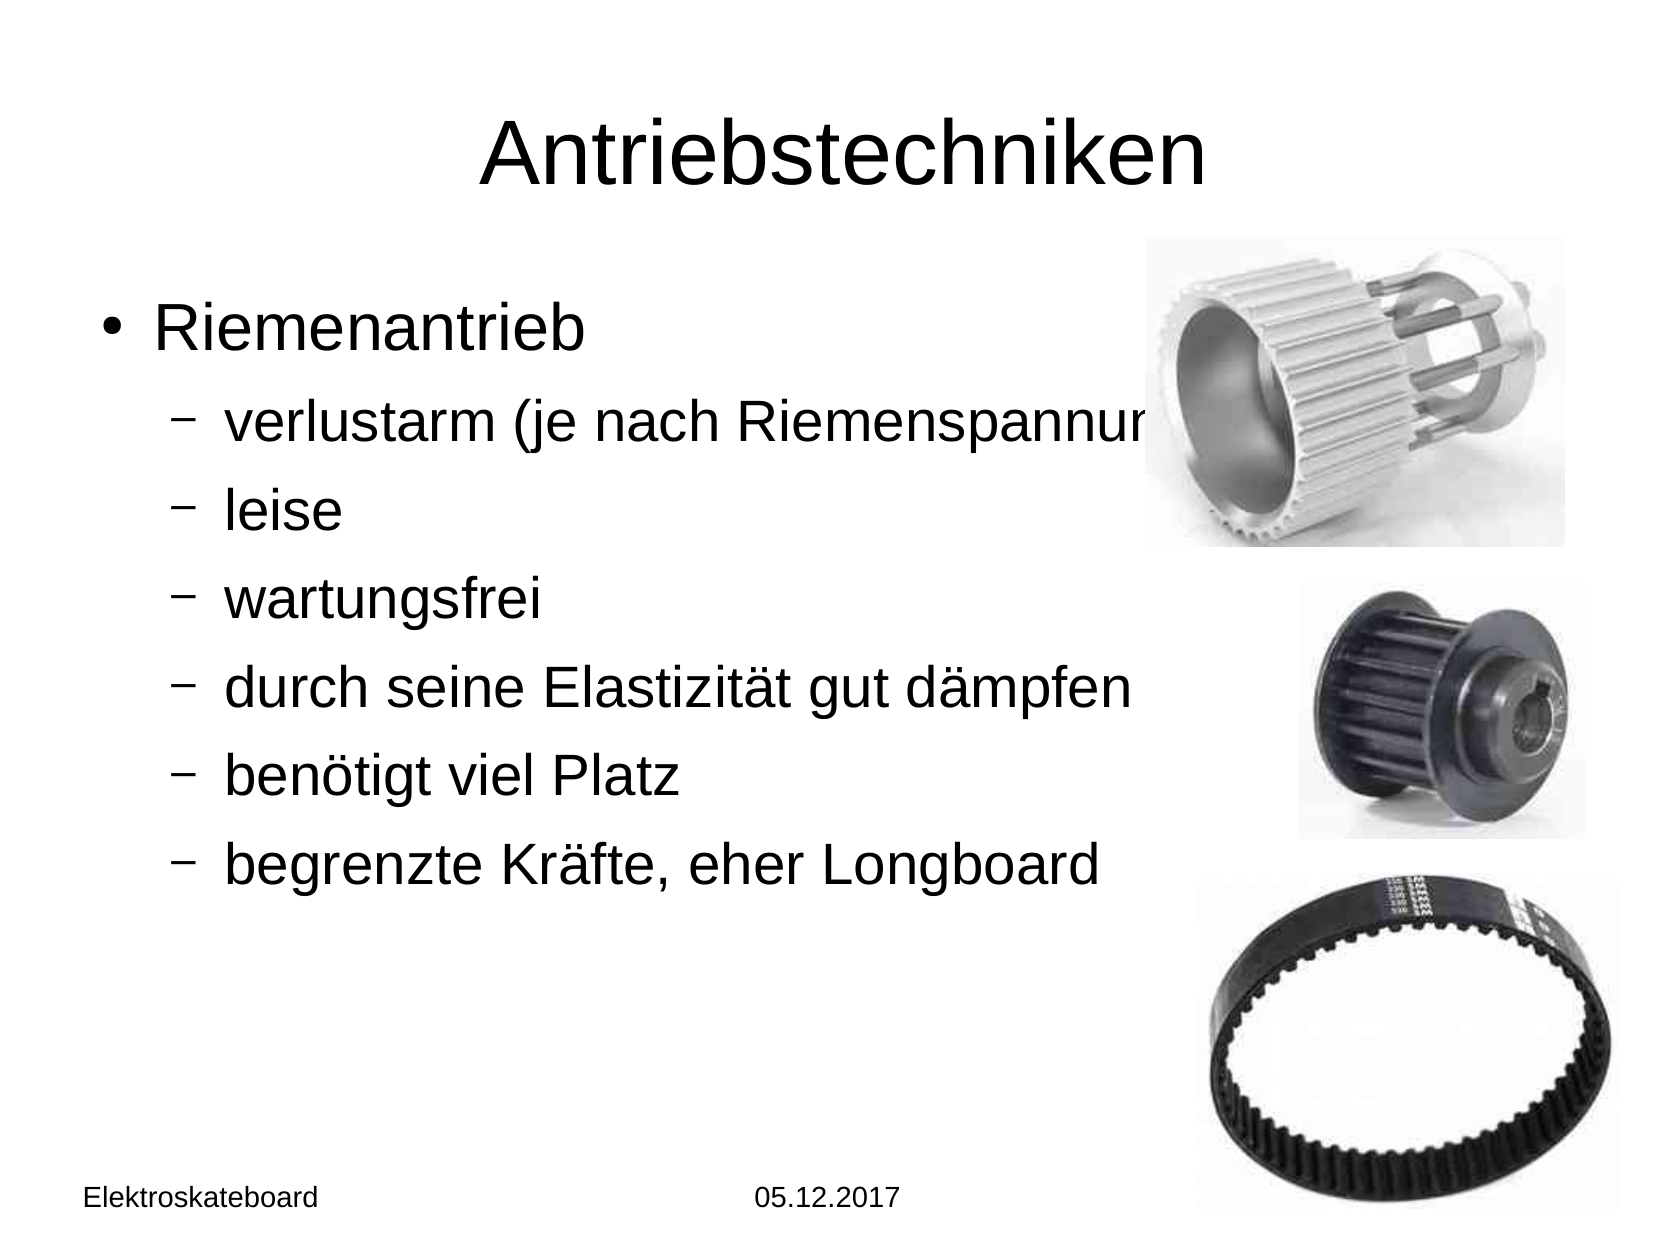

# Antriebstechniken
Riemenantrieb
verlustarm (je nach Riemenspannung)
leise
wartungsfrei
durch seine Elastizität gut dämpfen
benötigt viel Platz
begrenzte Kräfte, eher Longboard